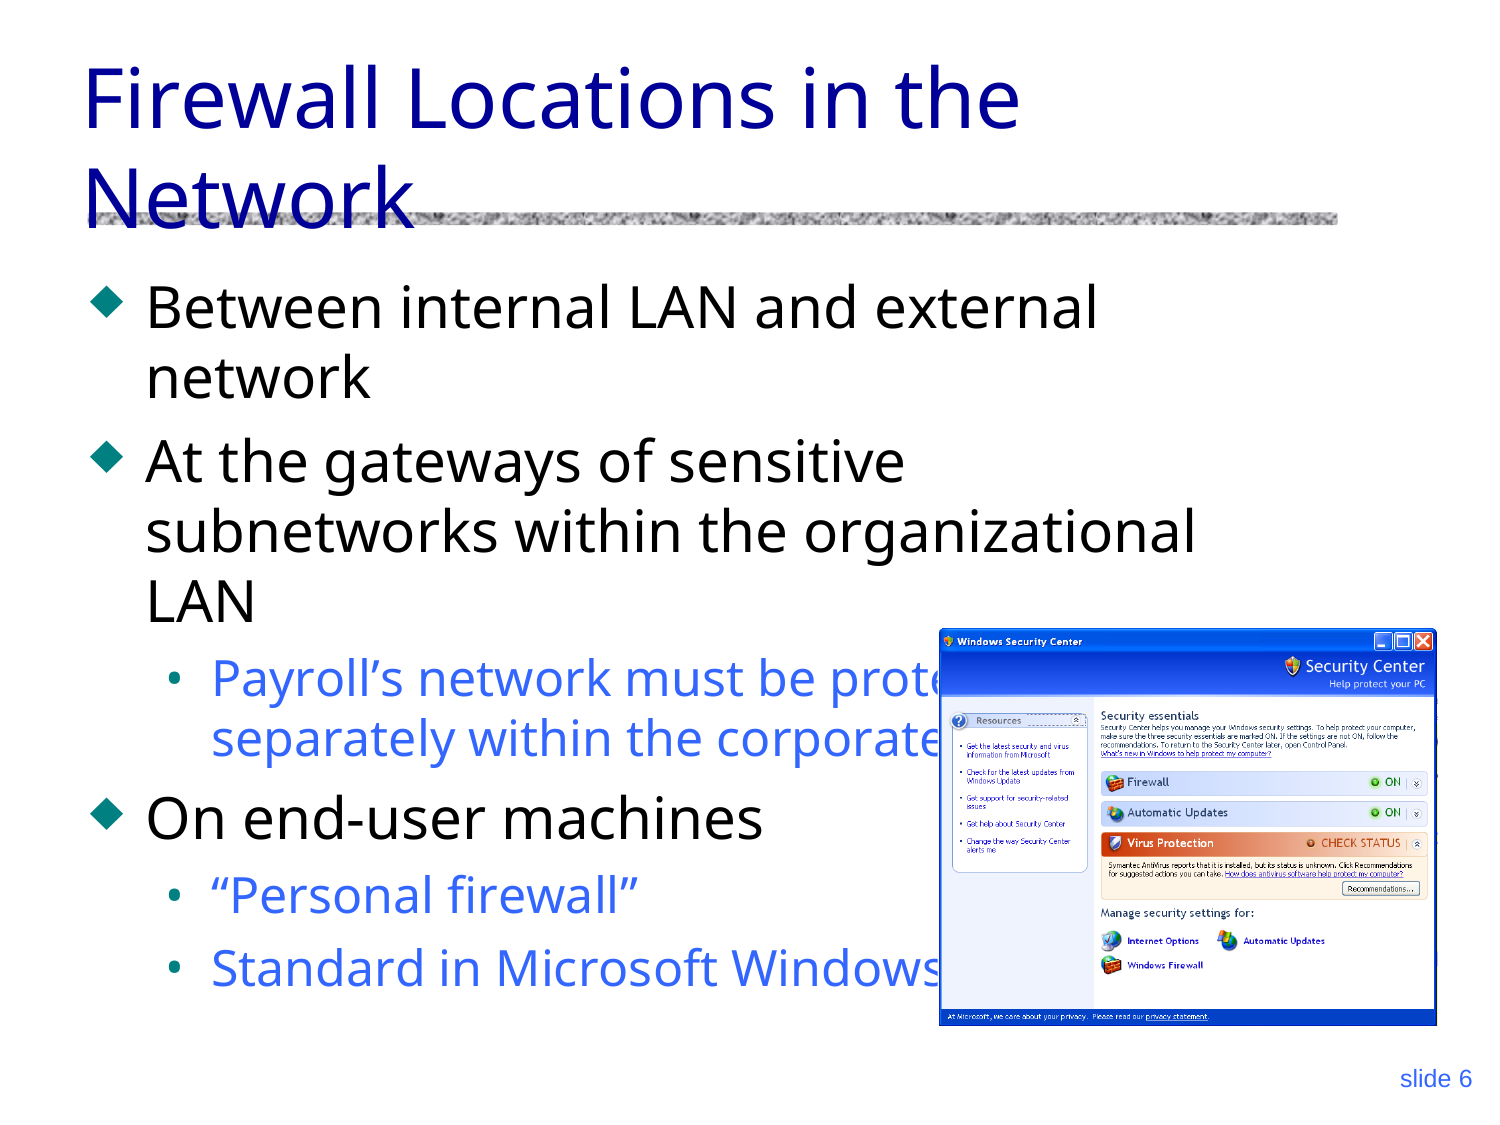

Firewall Locations in the Network
Between internal LAN and external network
At the gateways of sensitive subnetworks within the organizational LAN
Payroll’s network must be protected separately within the corporate network
On end-user machines
“Personal firewall”
Standard in Microsoft Windows
slide